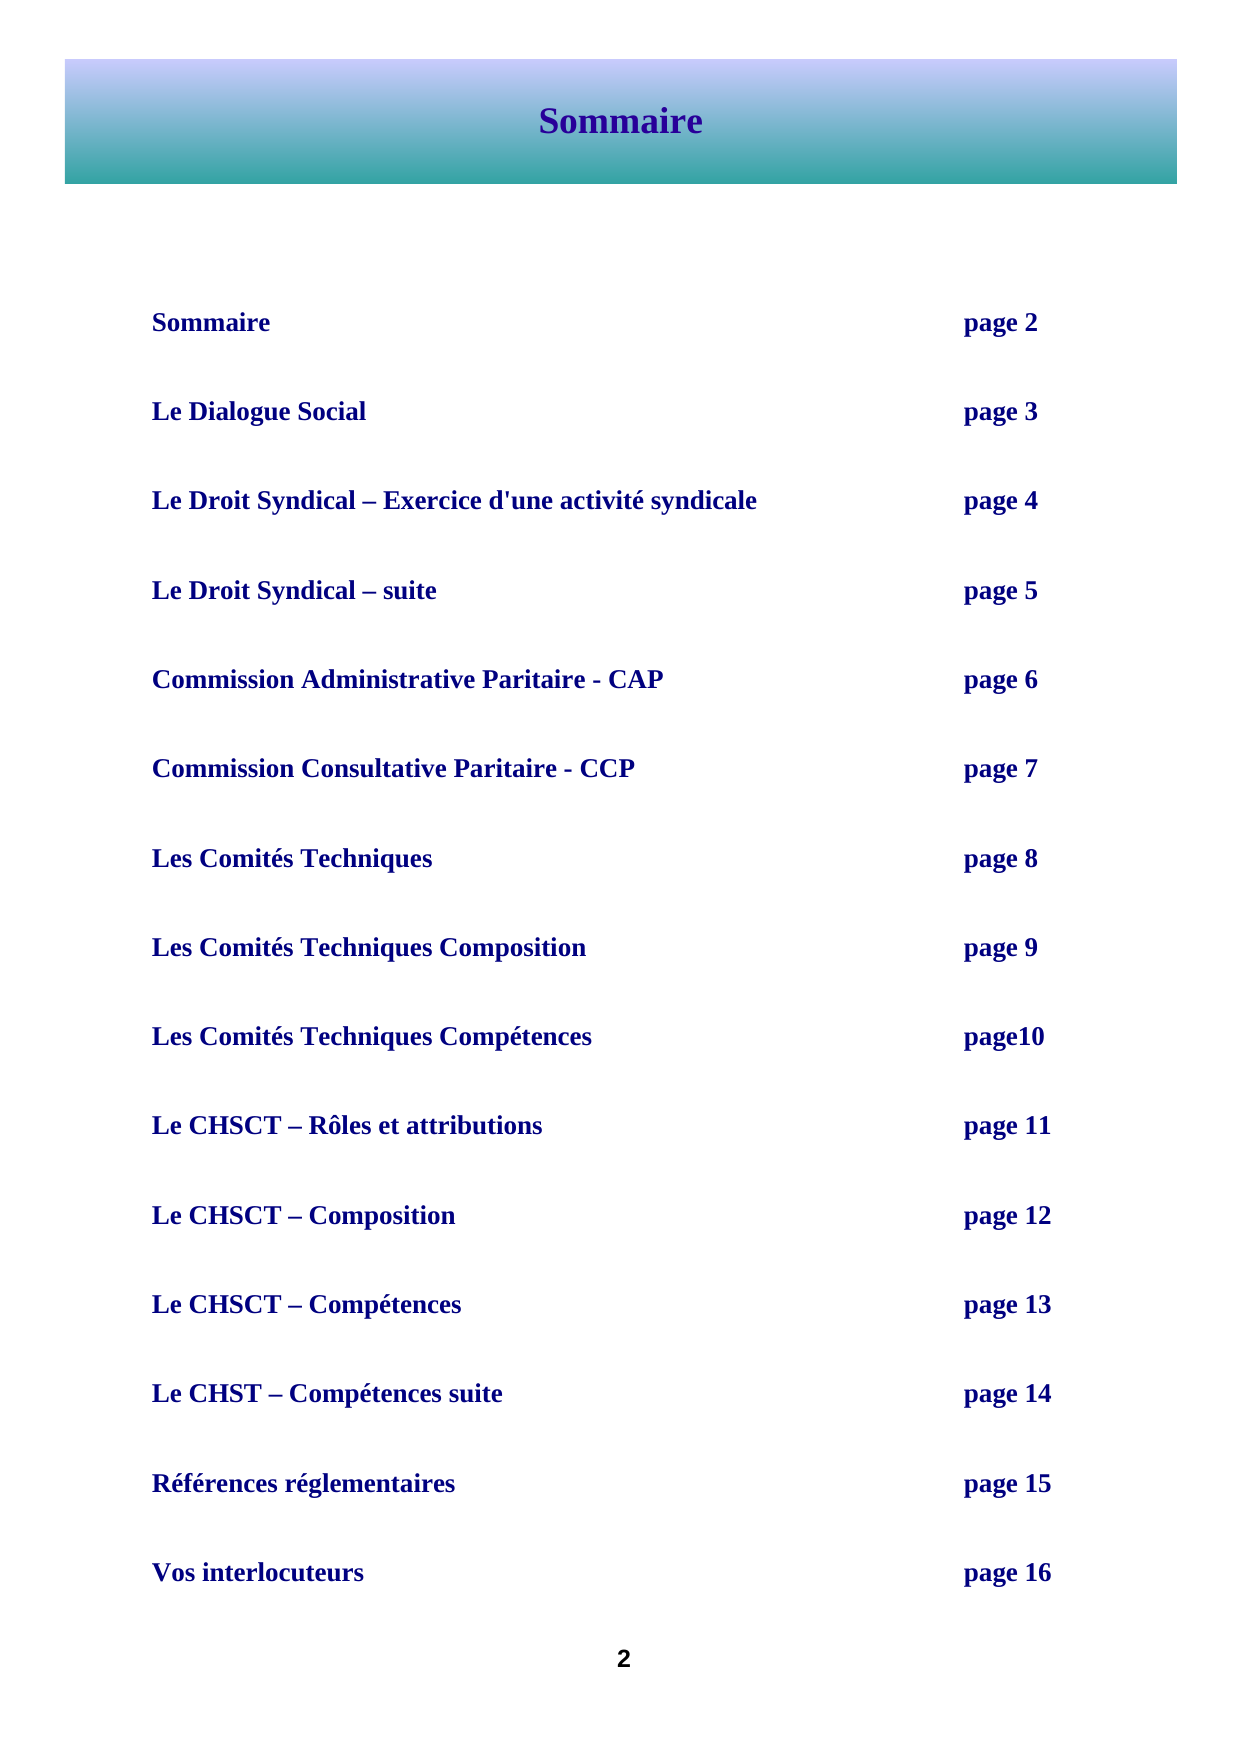

Sommaire
# Sommaire										page 2
Le Dialogue Social 									page 3
Le Droit Syndical – Exercice d'une activité syndicale			page 4
Le Droit Syndical – suite		 						page 5
Commission Administrative Paritaire - CAP					page 6
Commission Consultative Paritaire - CCP					page 7
Les Comités Techniques								page 8
Les Comités Techniques Composition						page 9
Les Comités Techniques Compétences						page10
Le CHSCT – Rôles et attributions						page 11
Le CHSCT – Composition							page 12
Le CHSCT – Compétences							page 13
Le CHST – Compétences suite							page 14
Références réglementaires							page 15
Vos interlocuteurs 									page 16
2
2